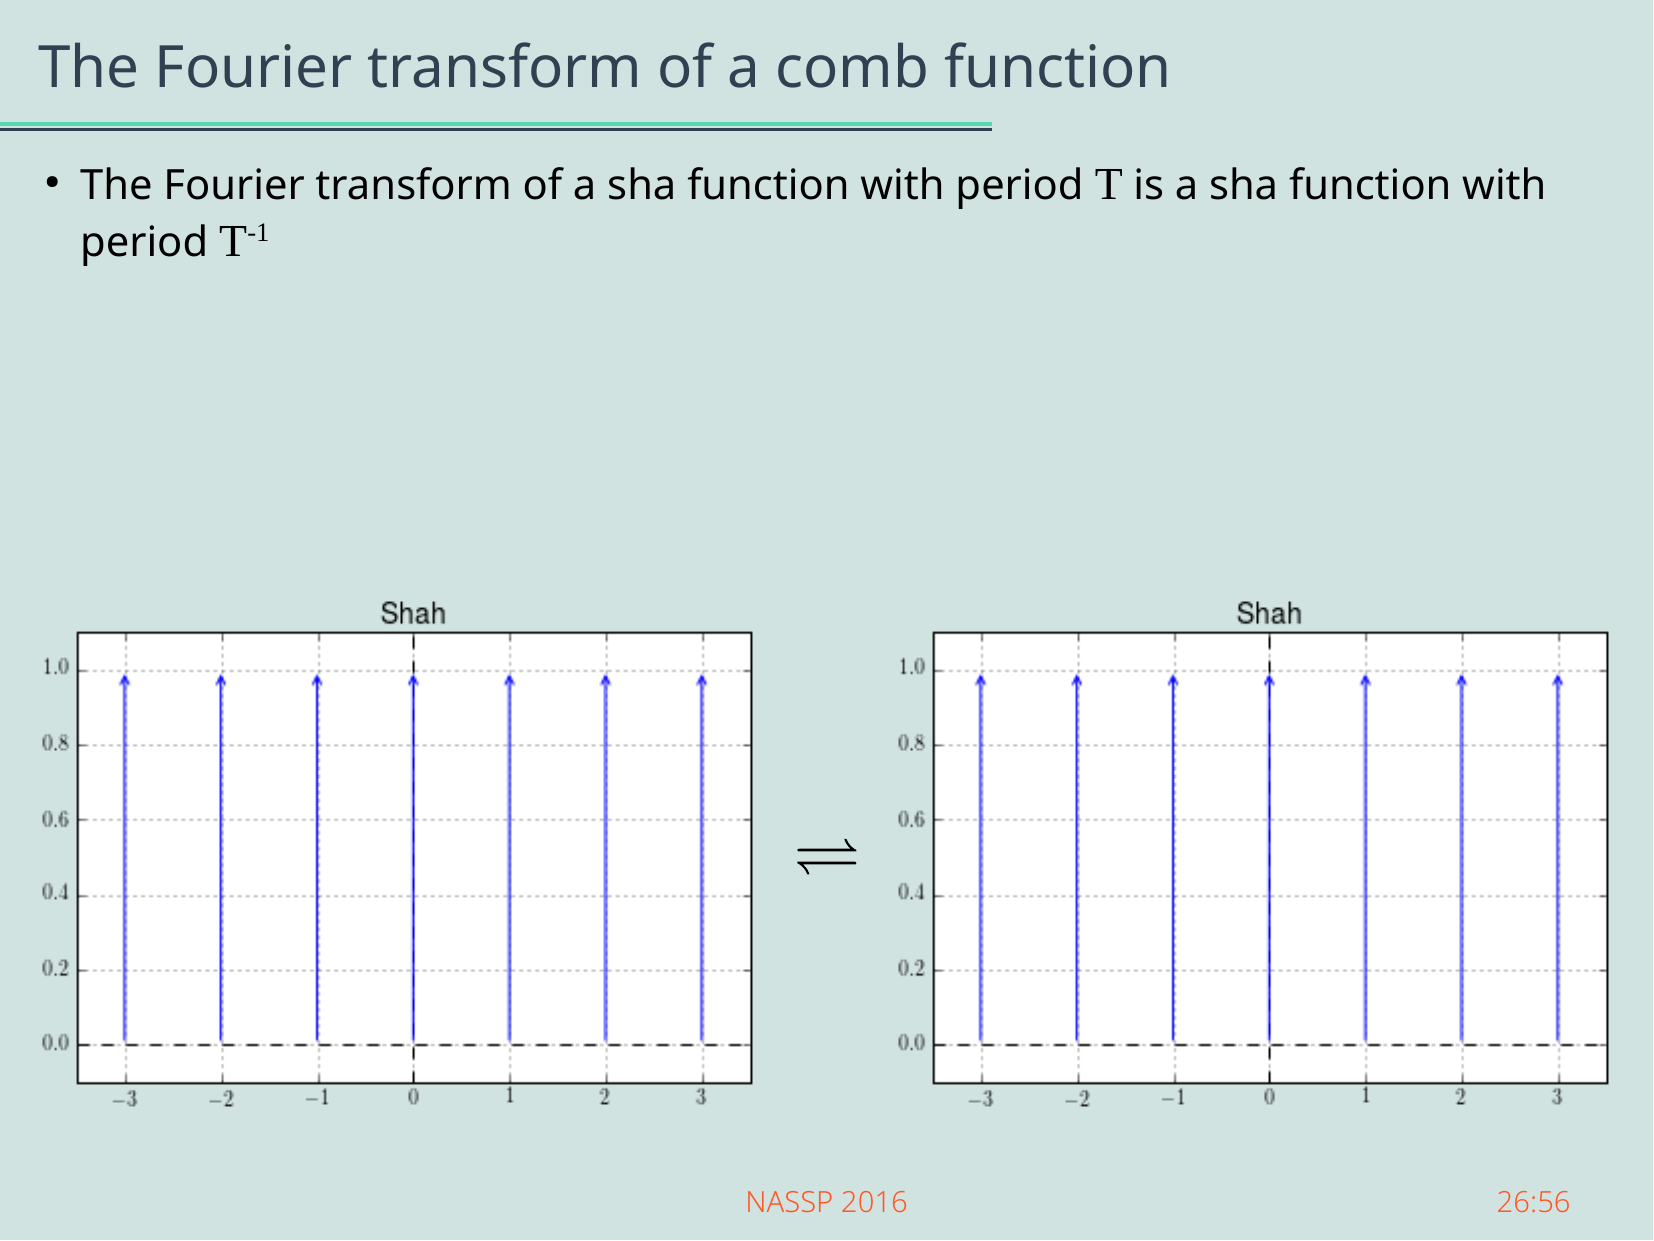

The Fourier transform of a comb function
The Fourier transform of a sha function with period T is a sha function with period T-1
NASSP 2016
26